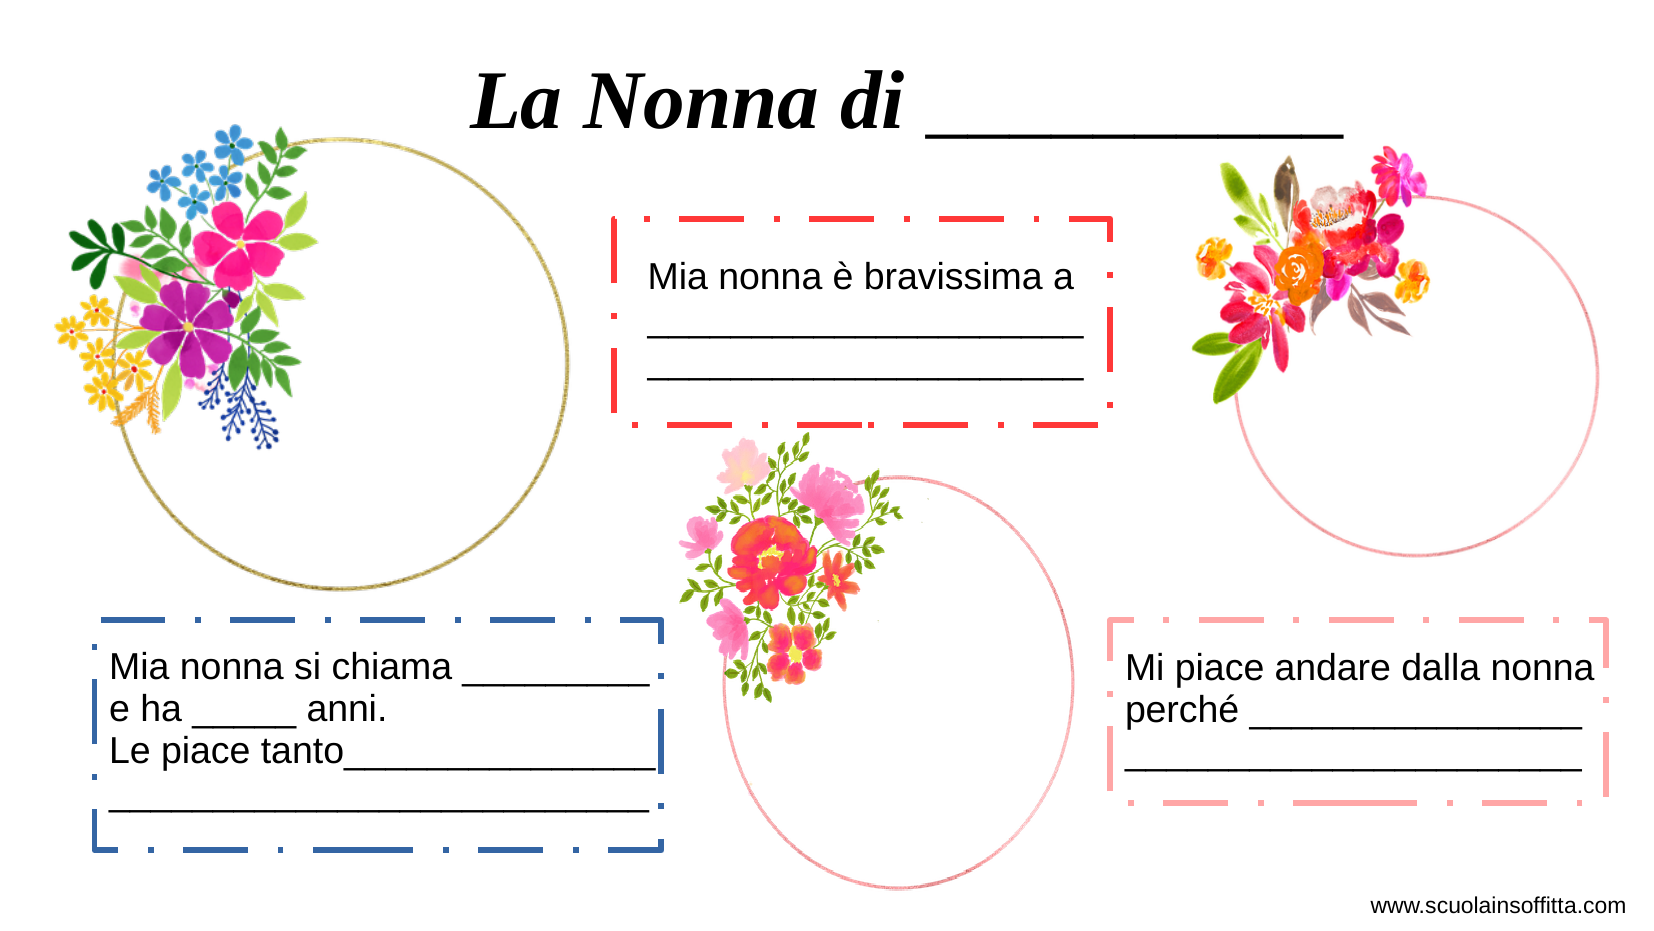

La Nonna di __________
Mia nonna è bravissima a
_____________________
_____________________
Mia nonna si chiama _________
e ha _____ anni.
Le piace tanto_______________
__________________________
Mi piace andare dalla nonna
perché ________________
______________________
www.scuolainsoffitta.com